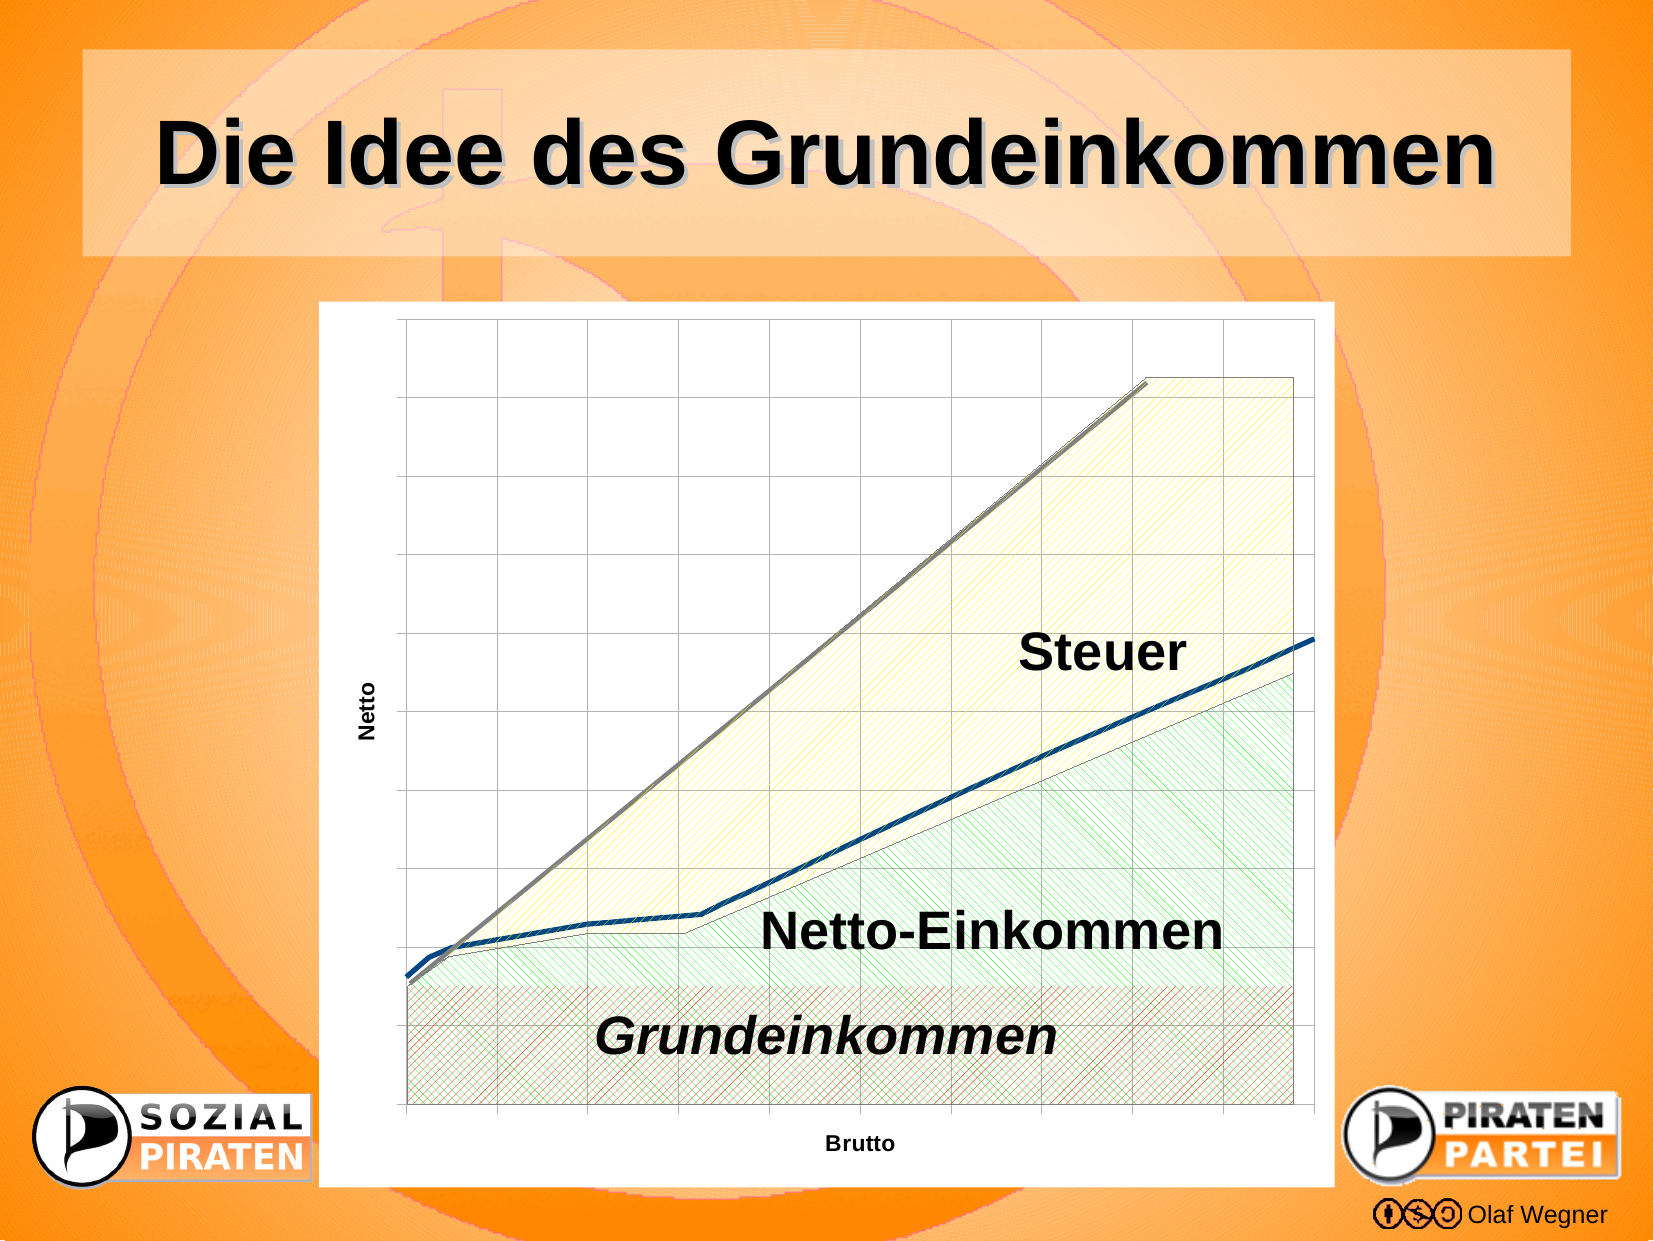

# Die Idee des Grundeinkommen
### Chart
| Category | Heute |
|---|---|
Steuer
Netto-Einkommen
Grundeinkommen
Olaf Wegner